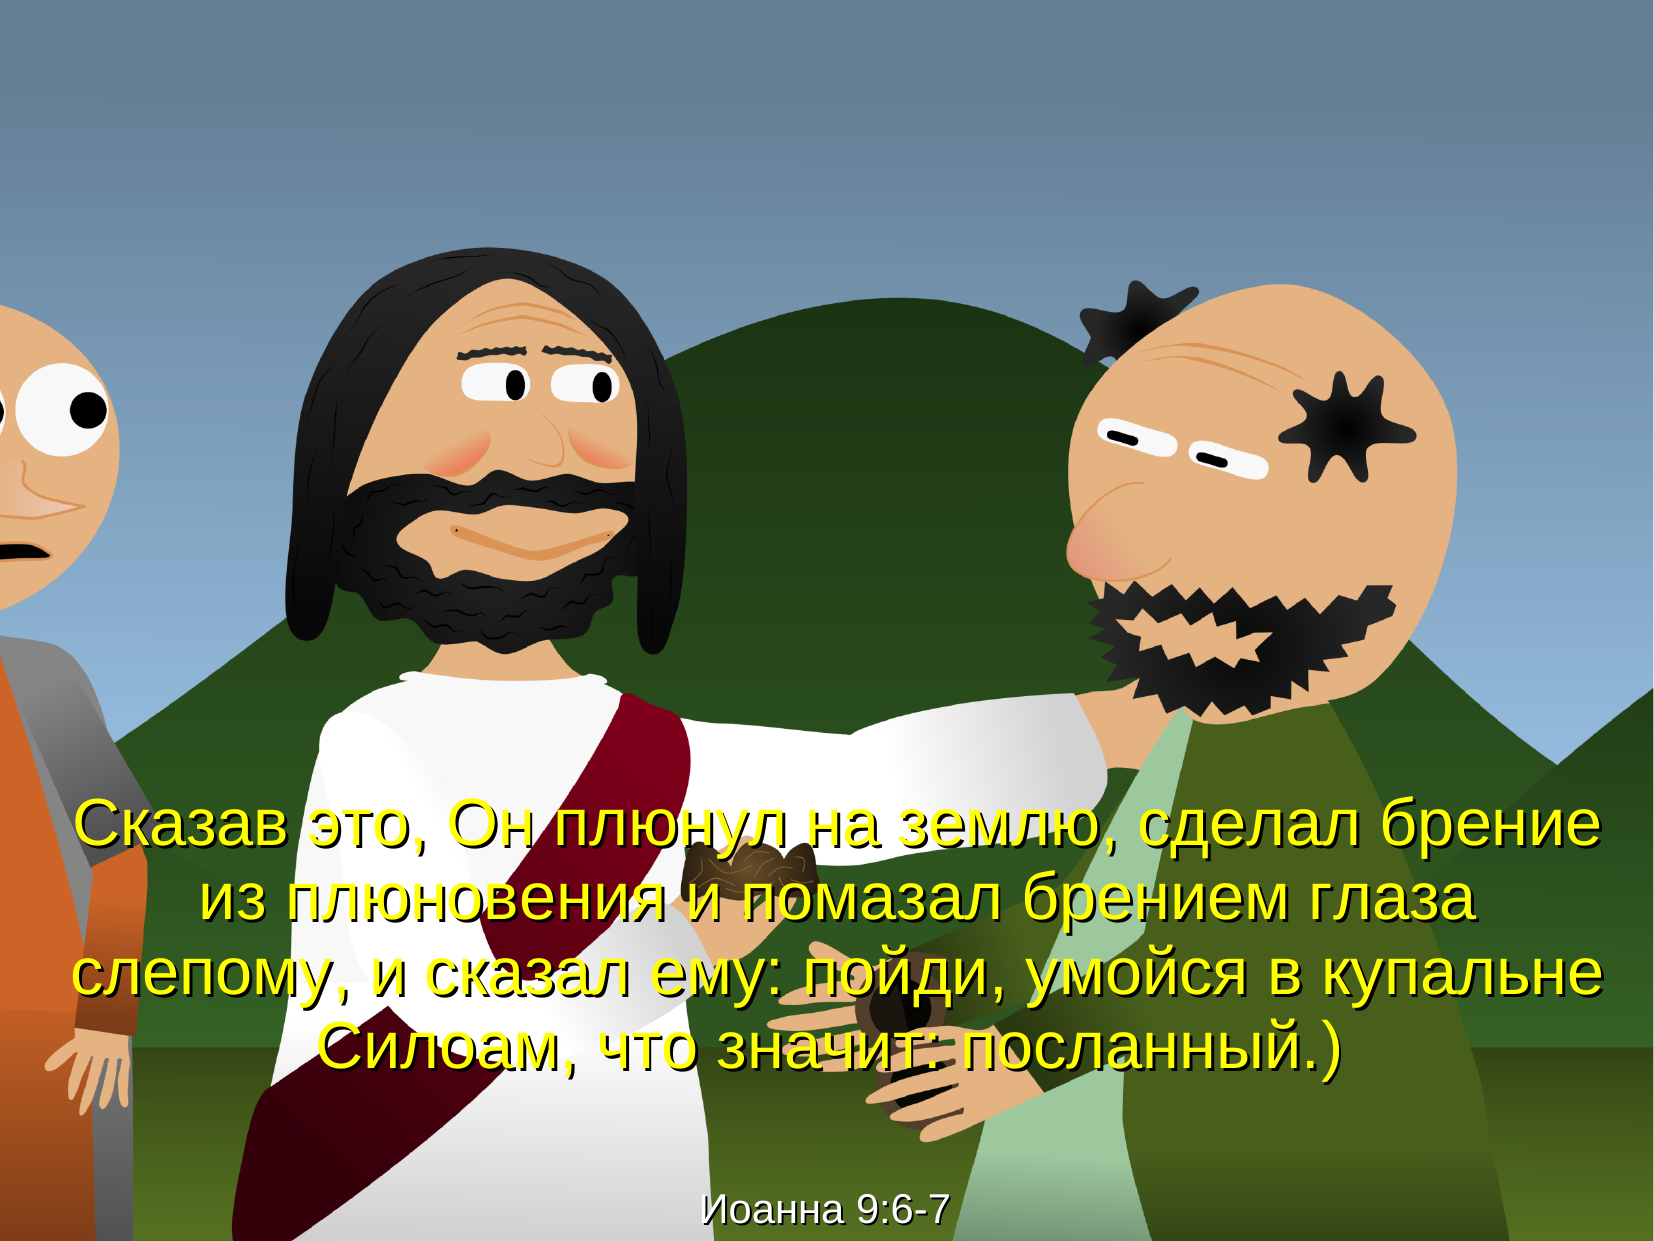

Сказав это, Он плюнул на землю, сделал брение из плюновения и помазал брением глаза слепому, и сказал ему: пойди, умойся в купальне Силоам, что значит: посланный.)
Иоанна 9:6-7